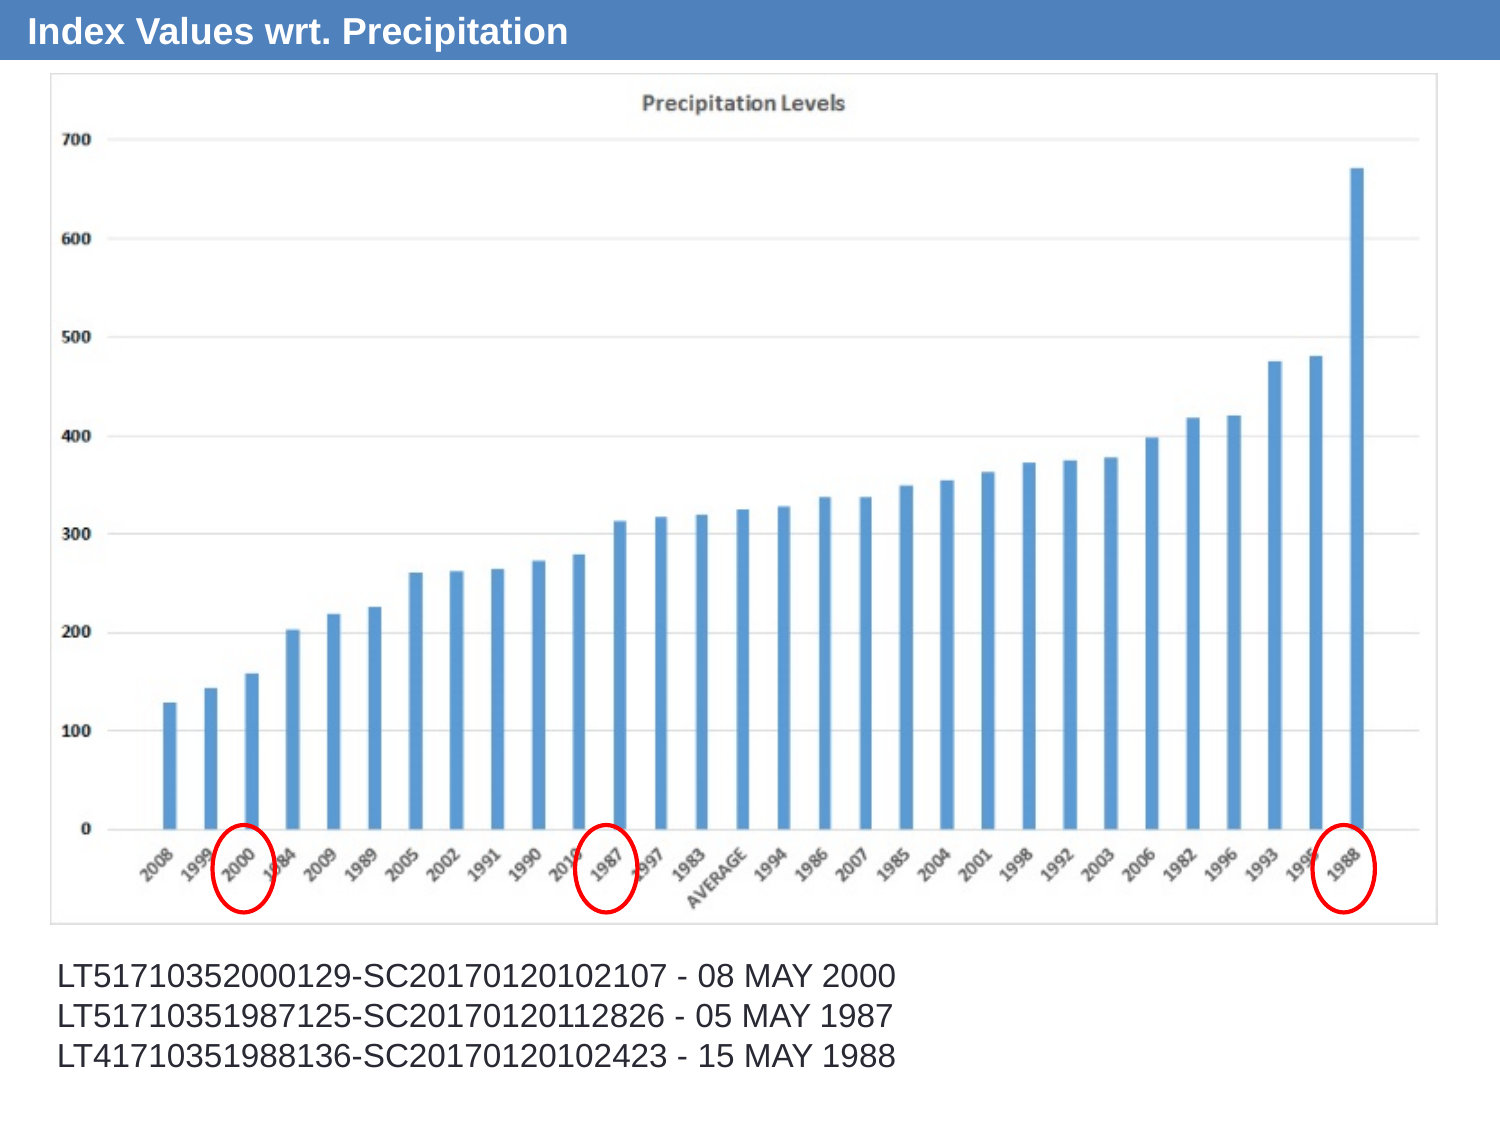

Index Values wrt. Precipitation
LT51710352000129-SC20170120102107 - 08 MAY 2000
LT51710351987125-SC20170120112826 - 05 MAY 1987
LT41710351988136-SC20170120102423 - 15 MAY 1988